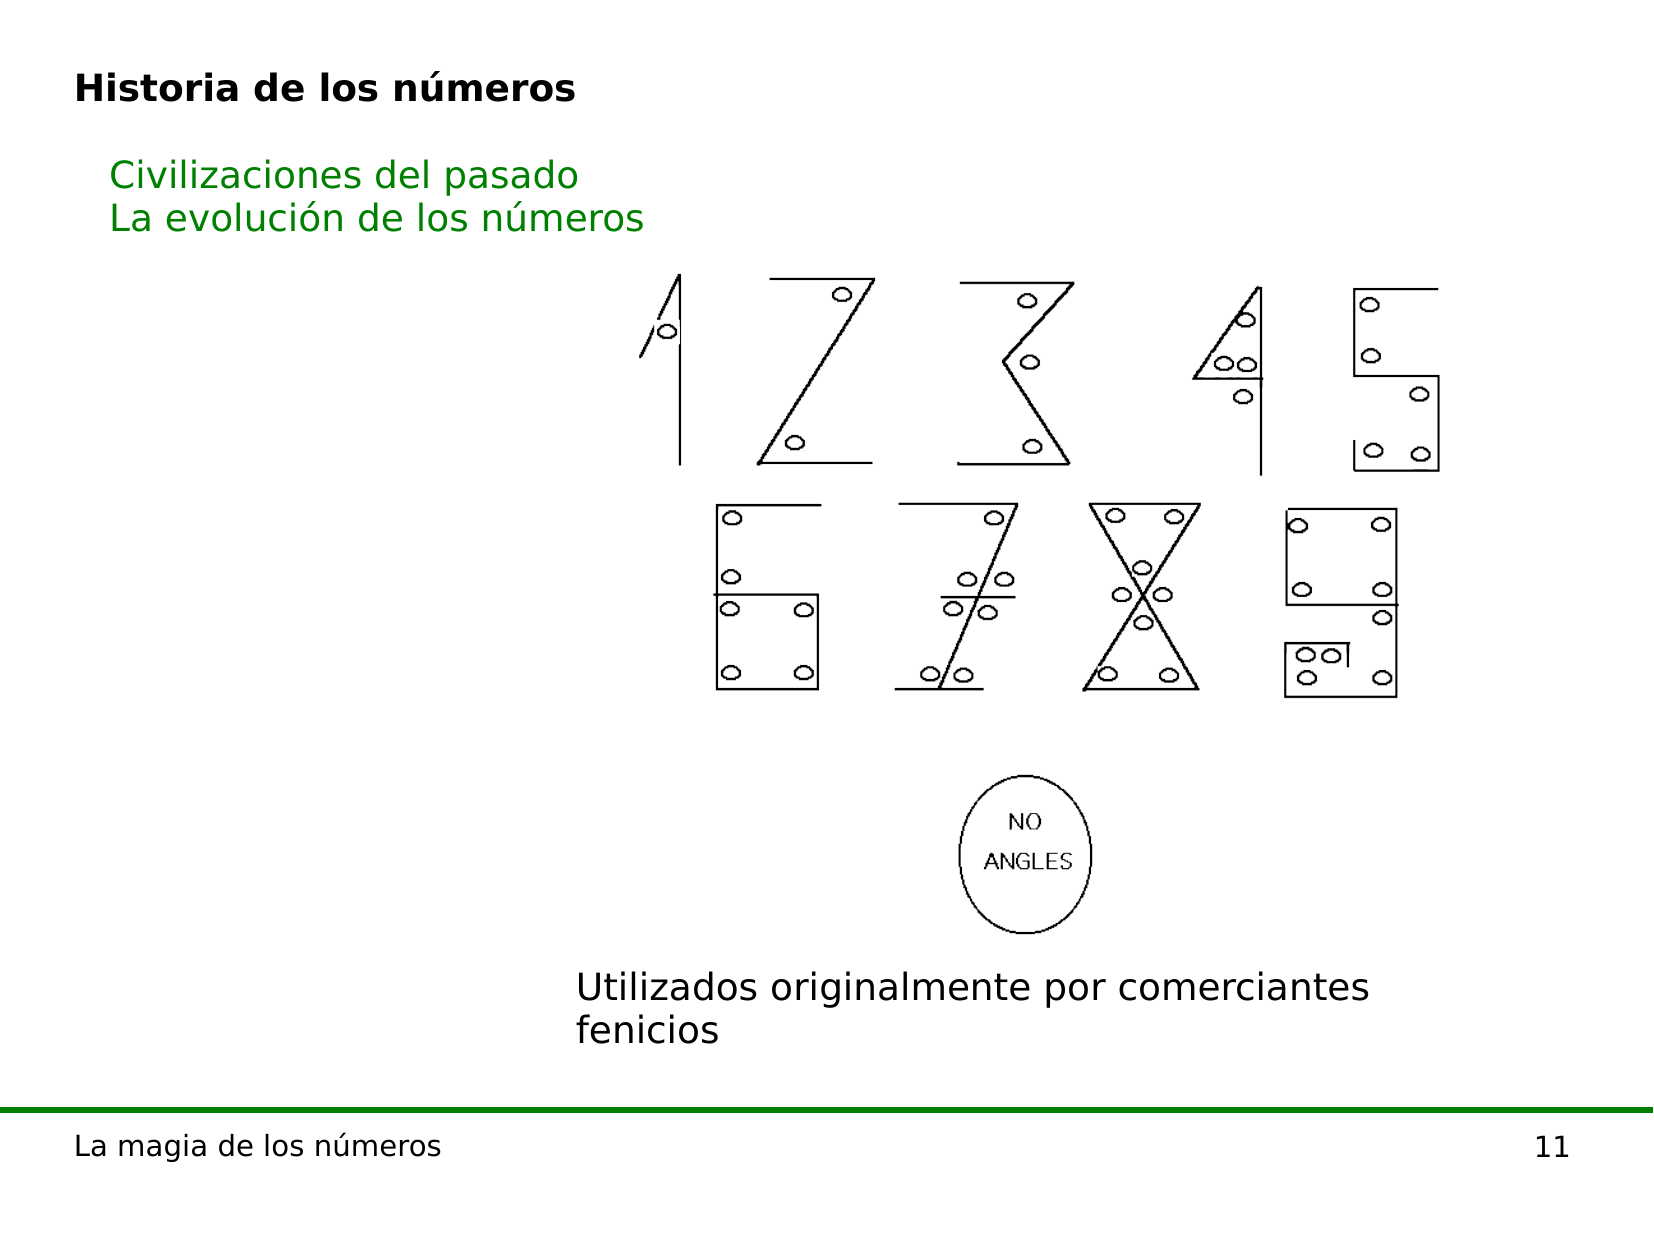

Historia de los números
Civilizaciones del pasado
La evolución de los números
Utilizados originalmente por comerciantes fenicios
La magia de los números
11